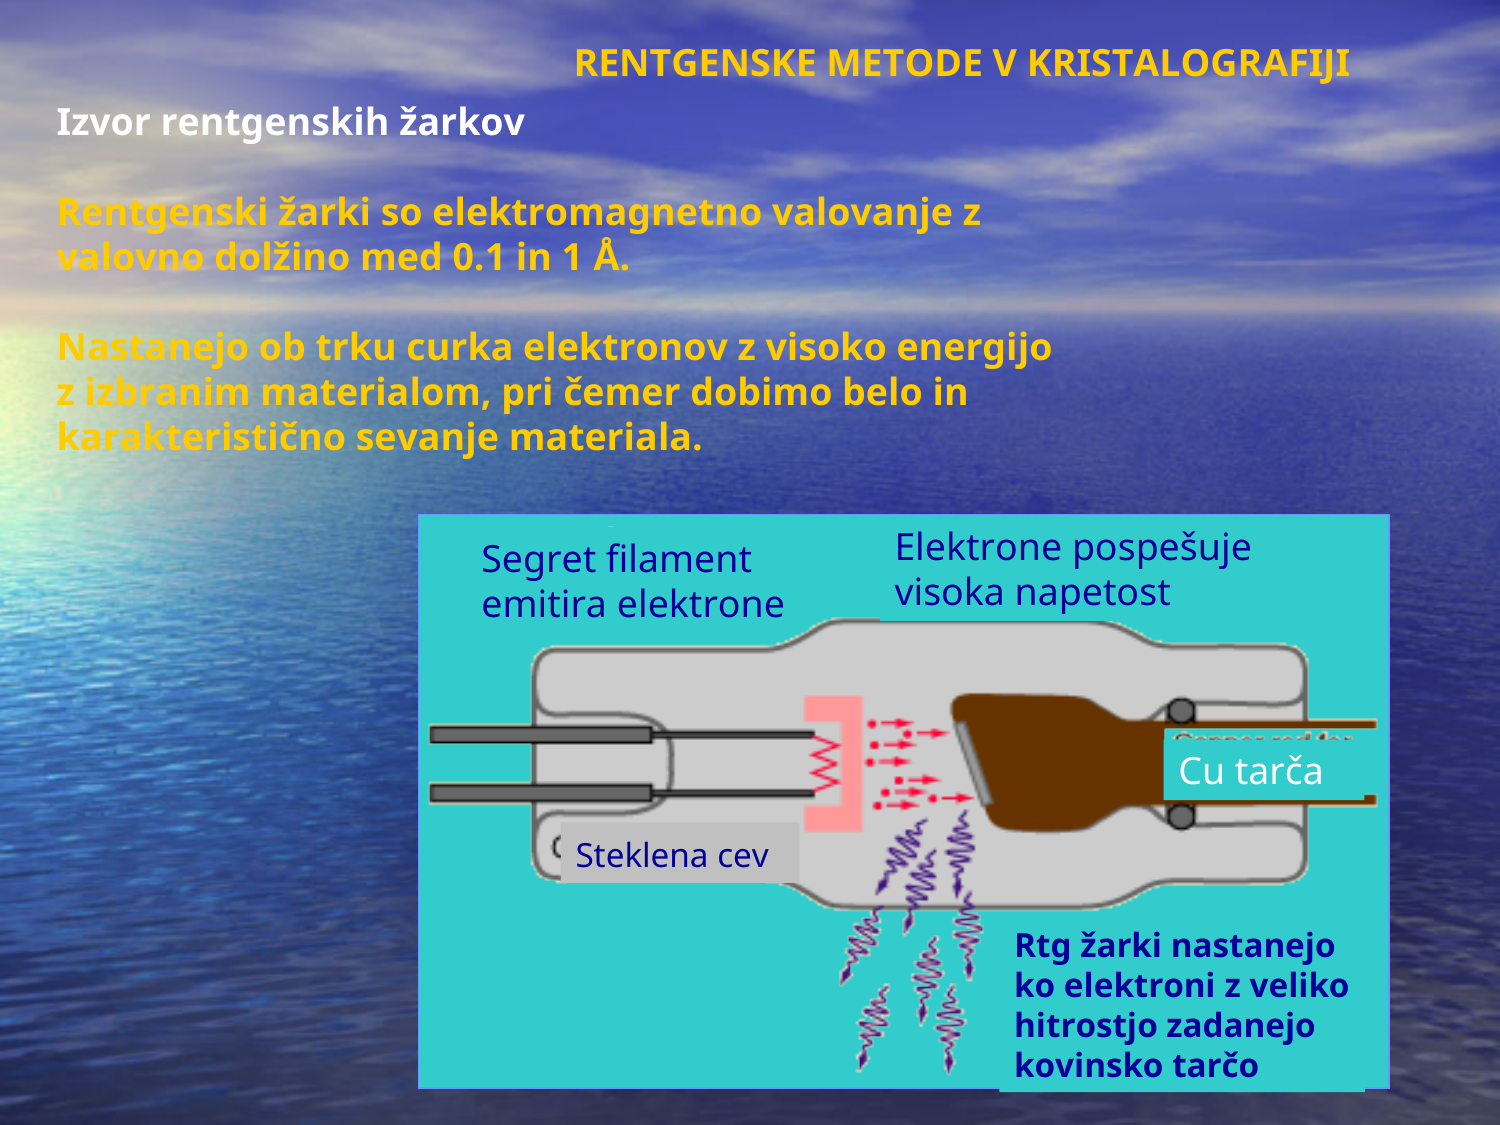

RENTGENSKE METODE V KRISTALOGRAFIJI
Izvor rentgenskih žarkov
Rentgenski žarki so elektromagnetno valovanje z
valovno dolžino med 0.1 in 1 Å.
Nastanejo ob trku curka elektronov z visoko energijo
z izbranim materialom, pri čemer dobimo belo in
karakteristično sevanje materiala.
Elektrone pospešuje
visoka napetost
Segret filament
emitira elektrone
Cu tarča
Steklena cev
Rtg žarki nastanejo
ko elektroni z veliko
hitrostjo zadanejo
kovinsko tarčo